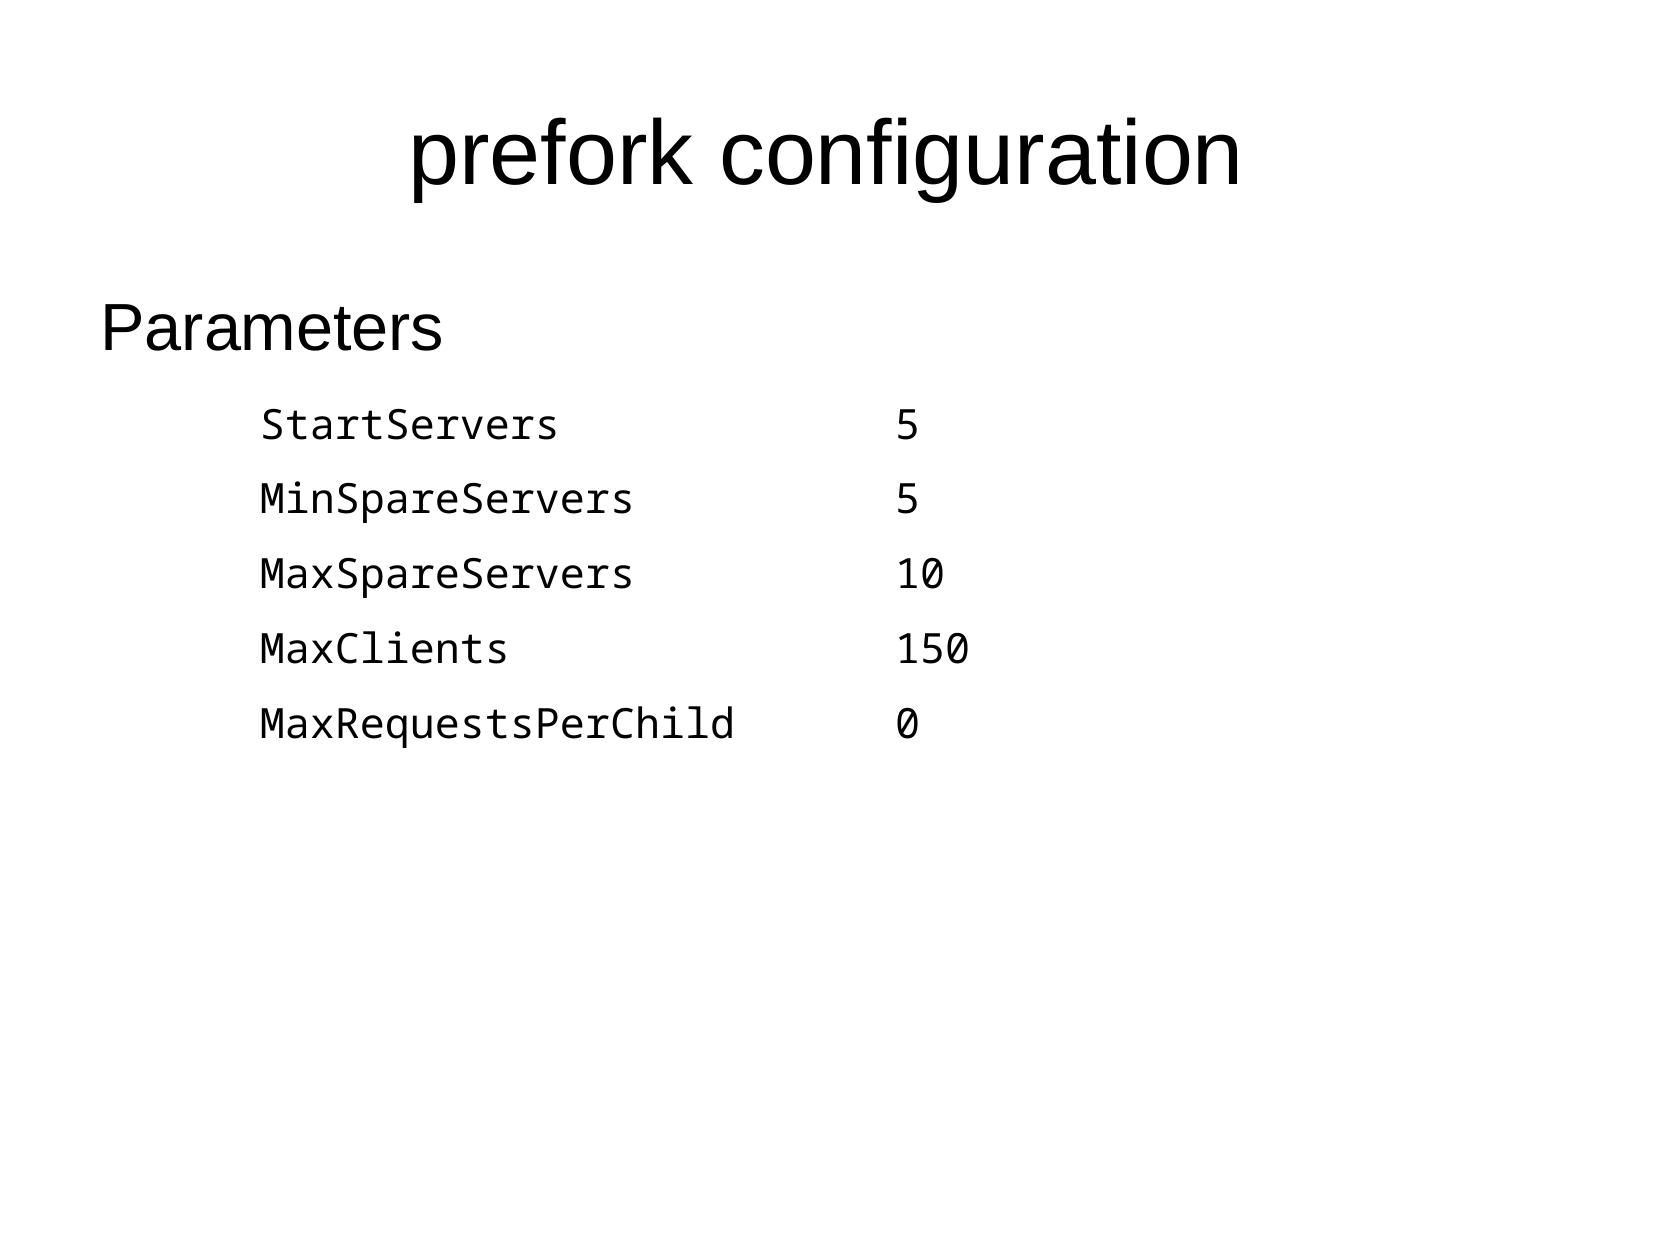

# prefork configuration
Parameters
StartServers					5
MinSpareServers				5
MaxSpareServers				10
MaxClients						150
MaxRequestsPerChild			0